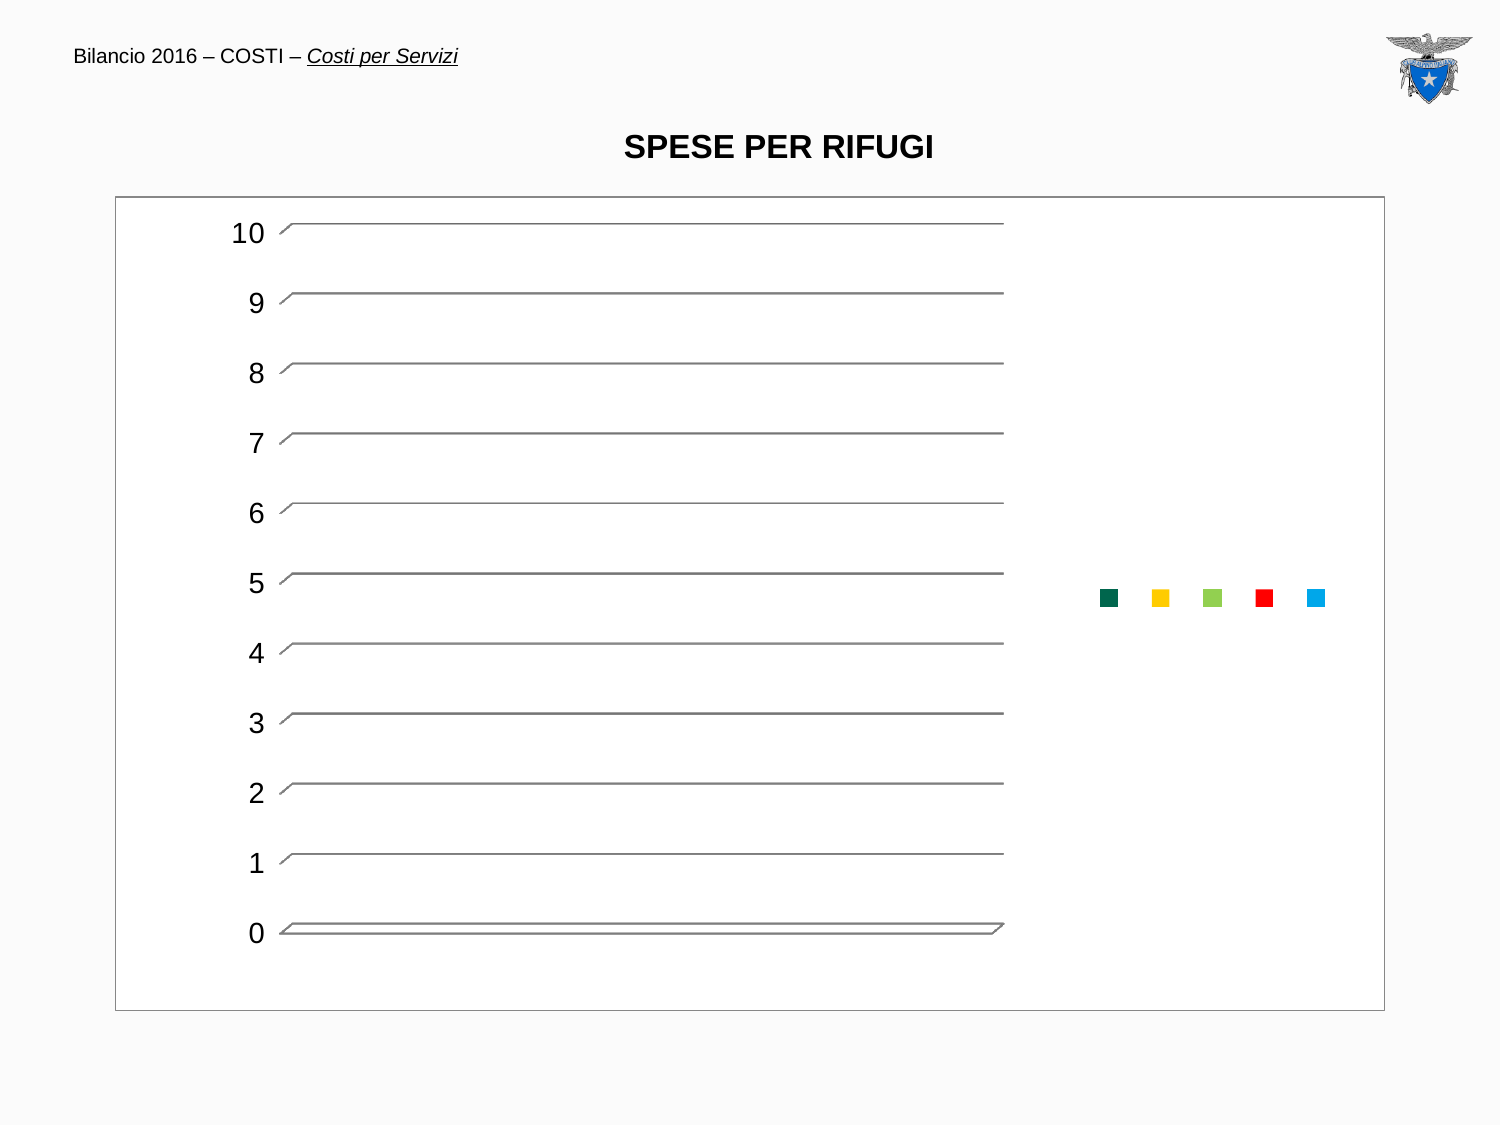

Bilancio 2016 – COSTI – Costi per Servizi
SPESE PER RIFUGI
[unsupported chart]